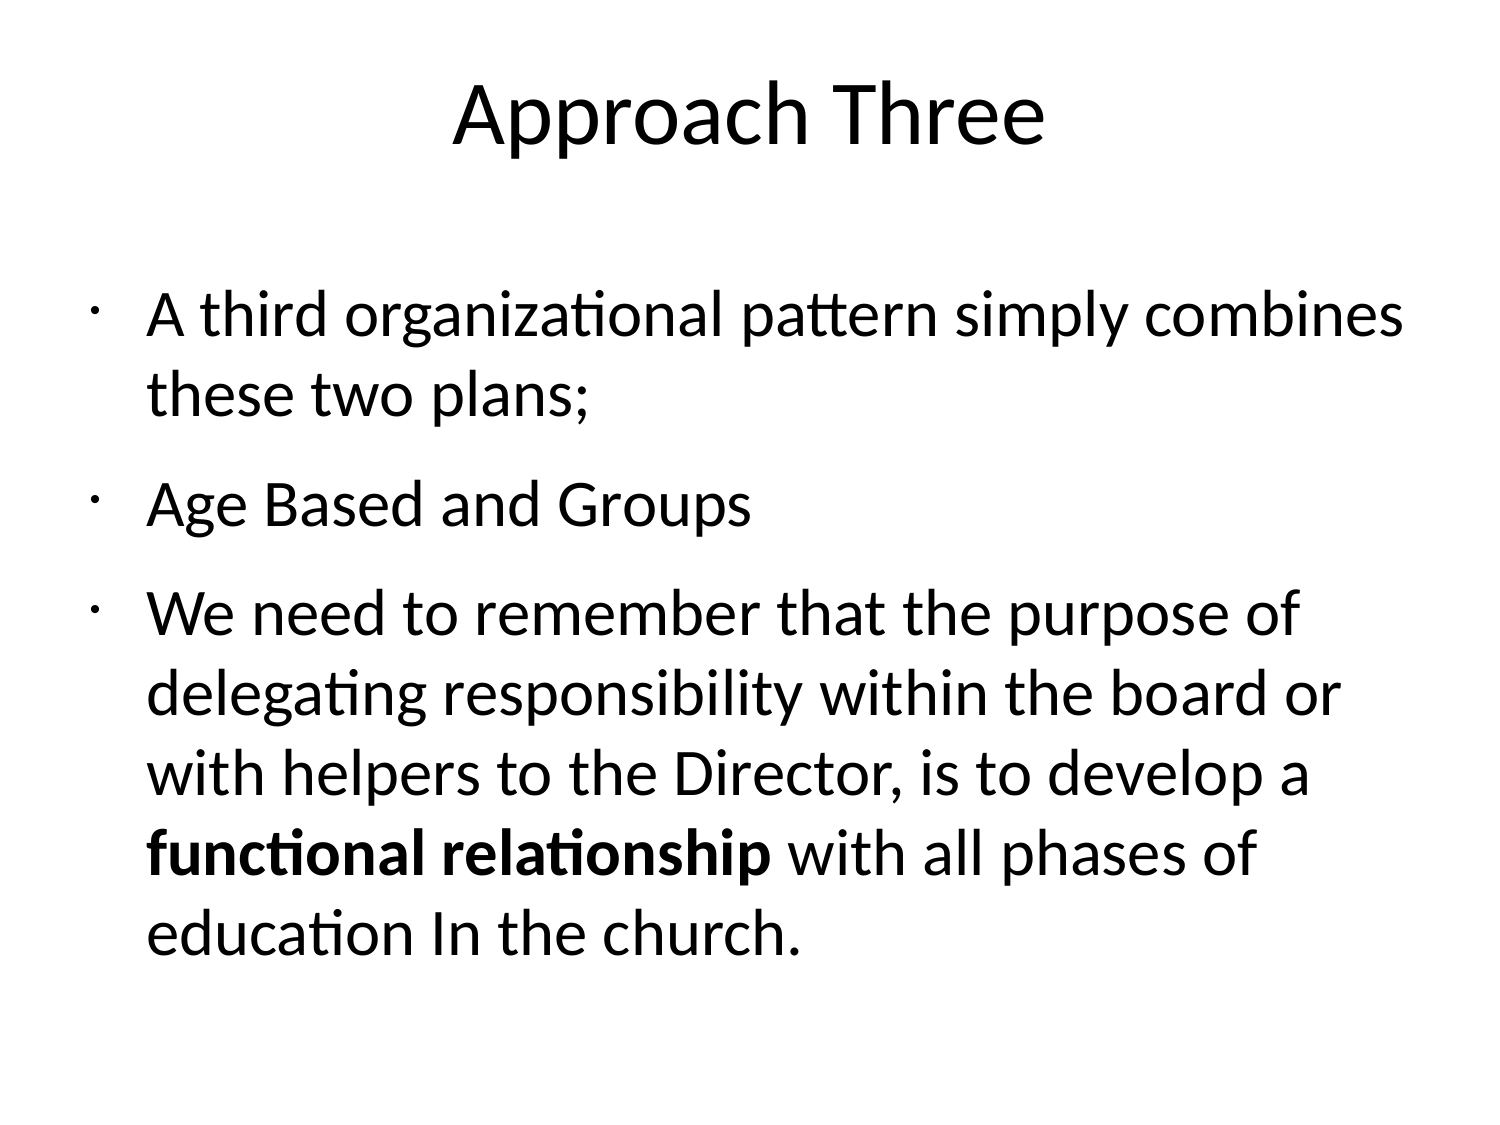

# Approach Three
A third organizational pattern simply combines these two plans;
Age Based and Groups
We need to remember that the purpose of delegating responsibility within the board or with helpers to the Director, is to develop a functional relationship with all phases of education In the church.